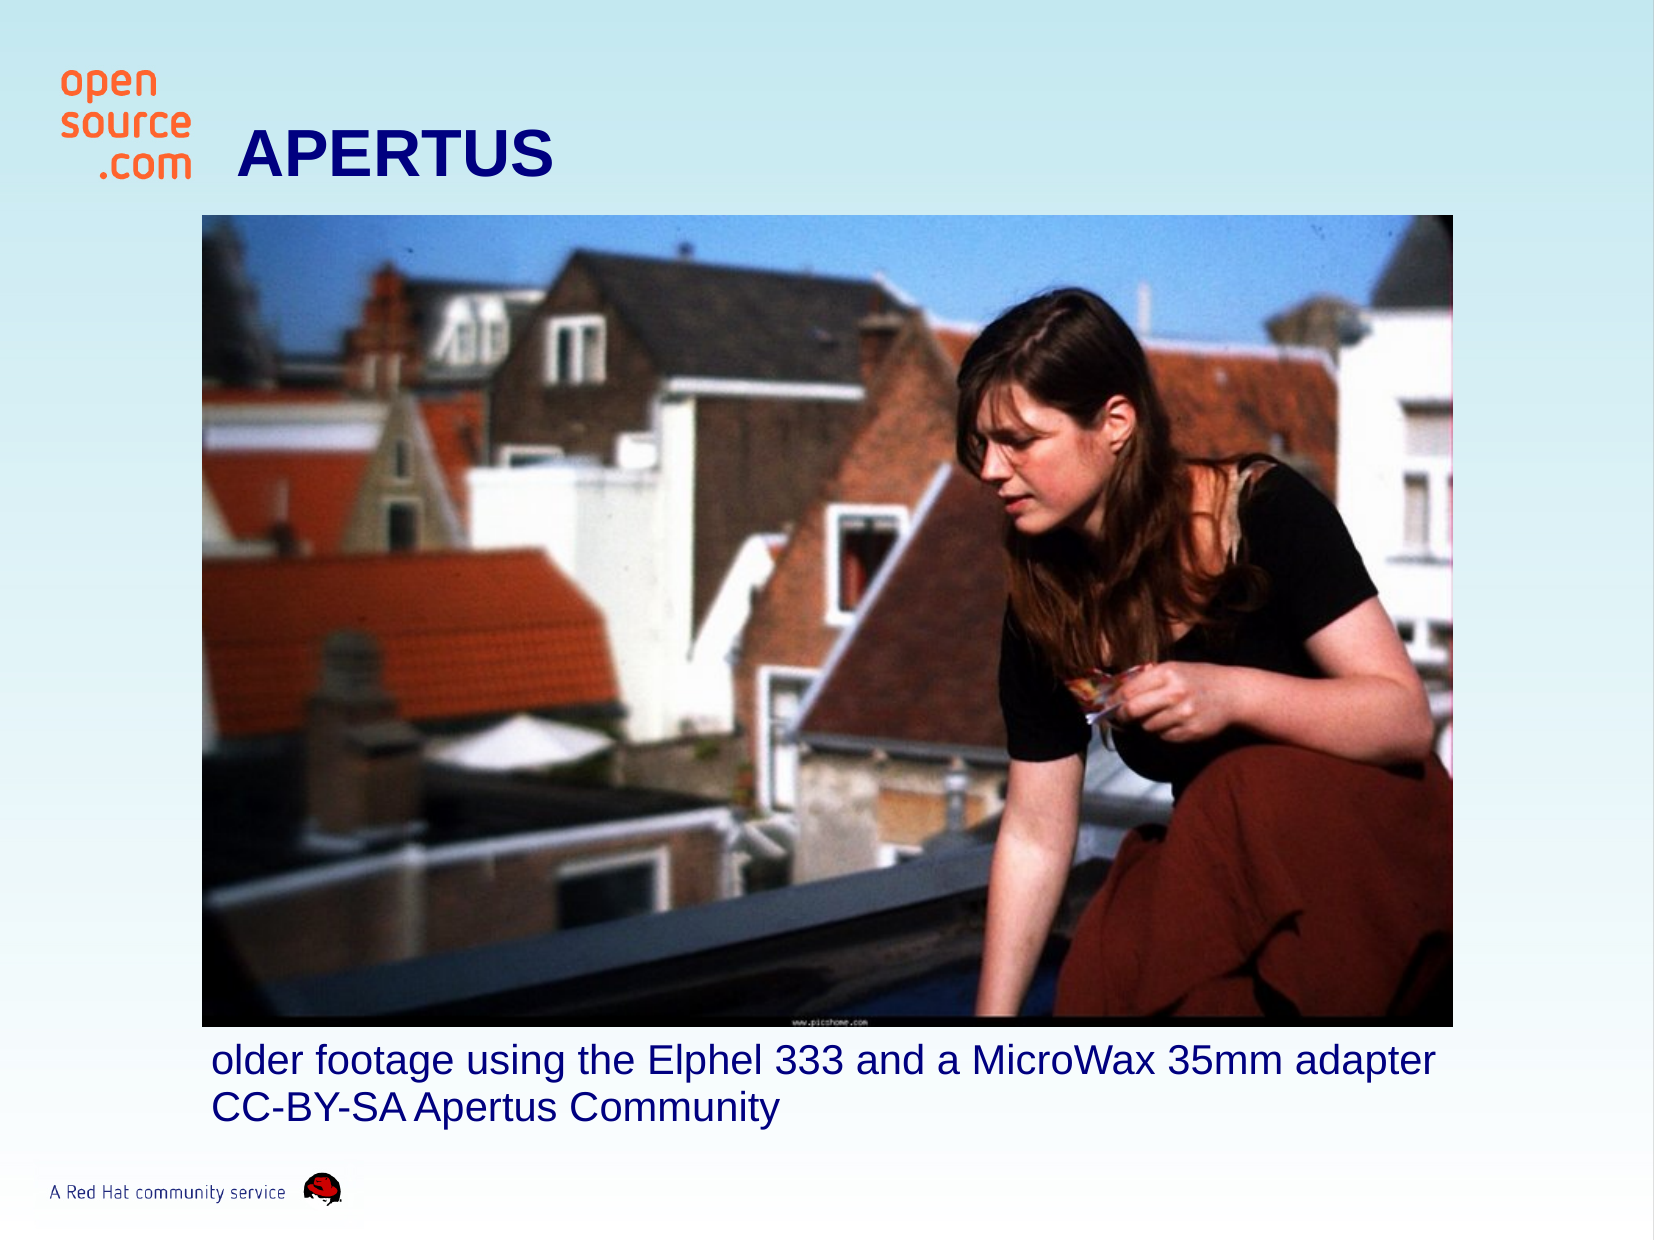

# APERTUS
older footage using the Elphel 333 and a MicroWax 35mm adapter
CC-BY-SA Apertus Community